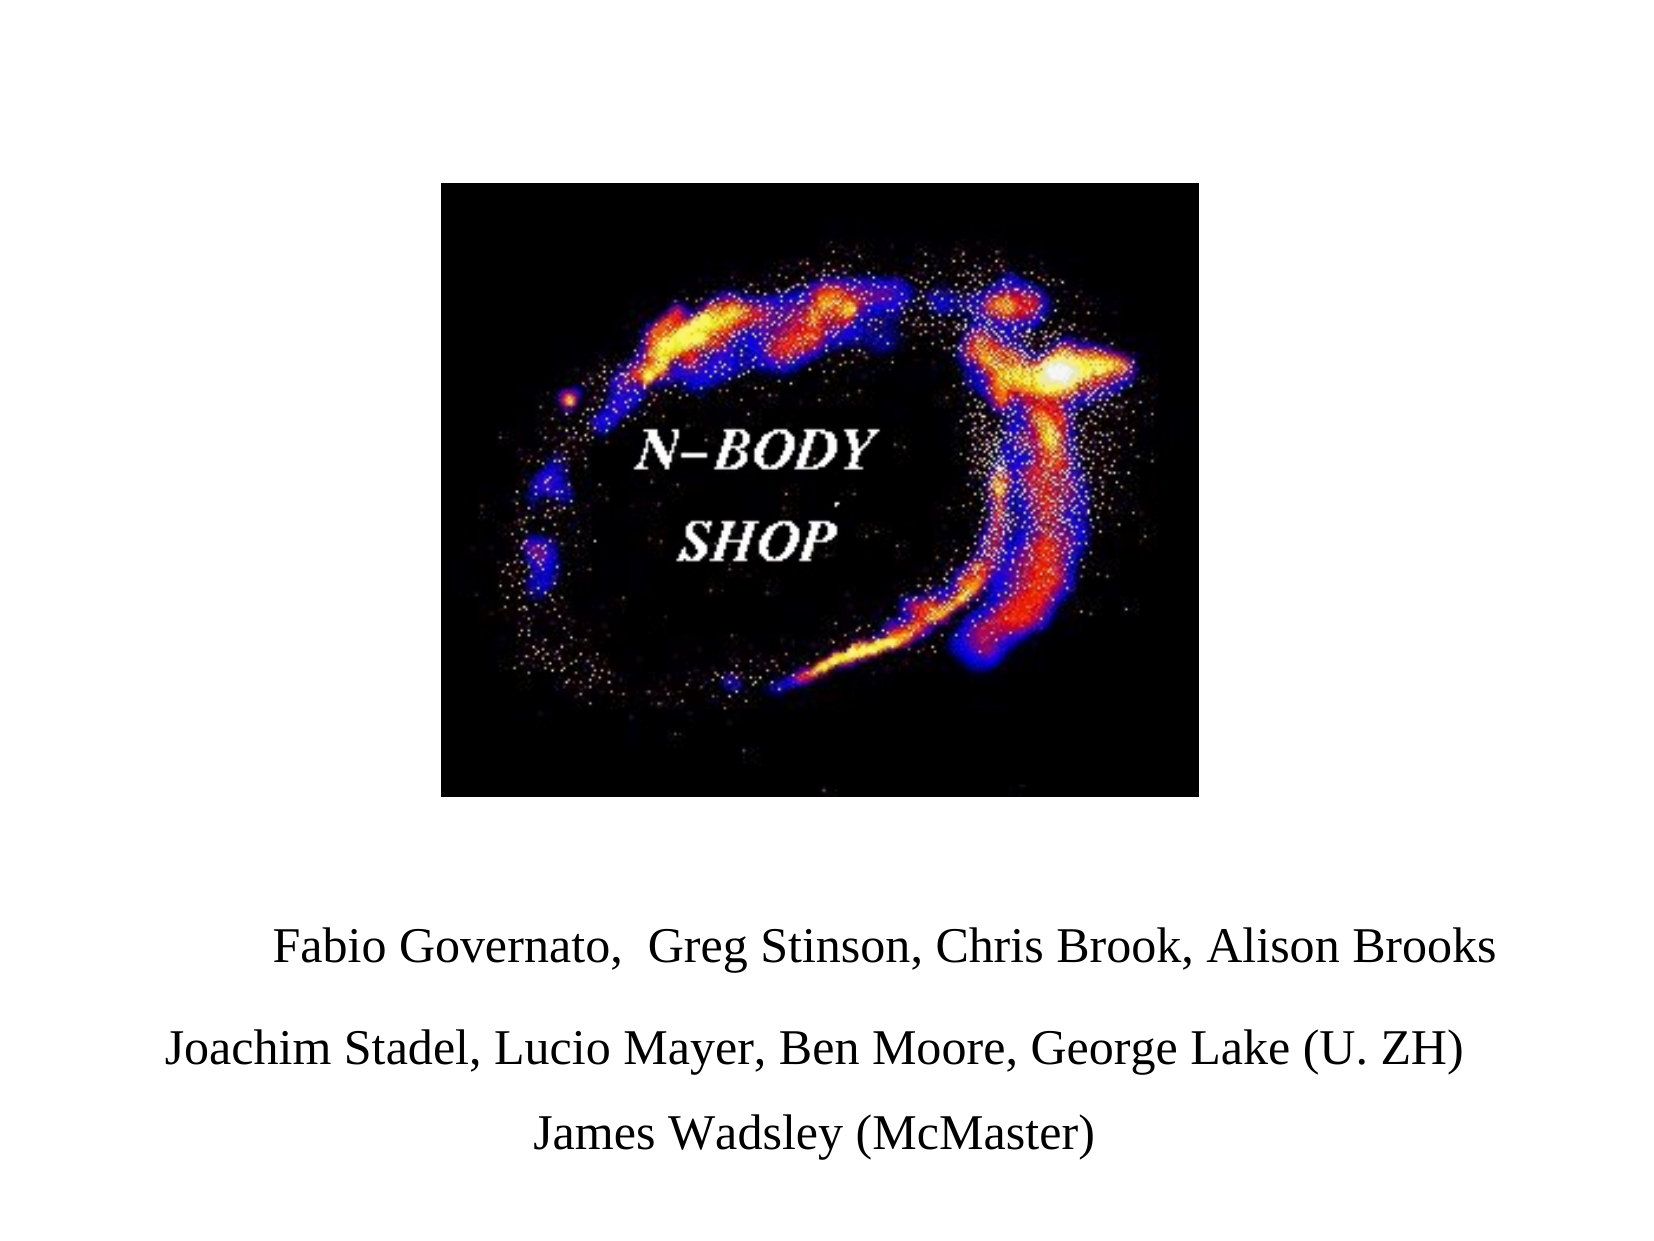

Fabio Governato, Greg Stinson, Chris Brook, Alison Brooks
Joachim Stadel, Lucio Mayer, Ben Moore, George Lake (U. ZH)
James Wadsley (McMaster)